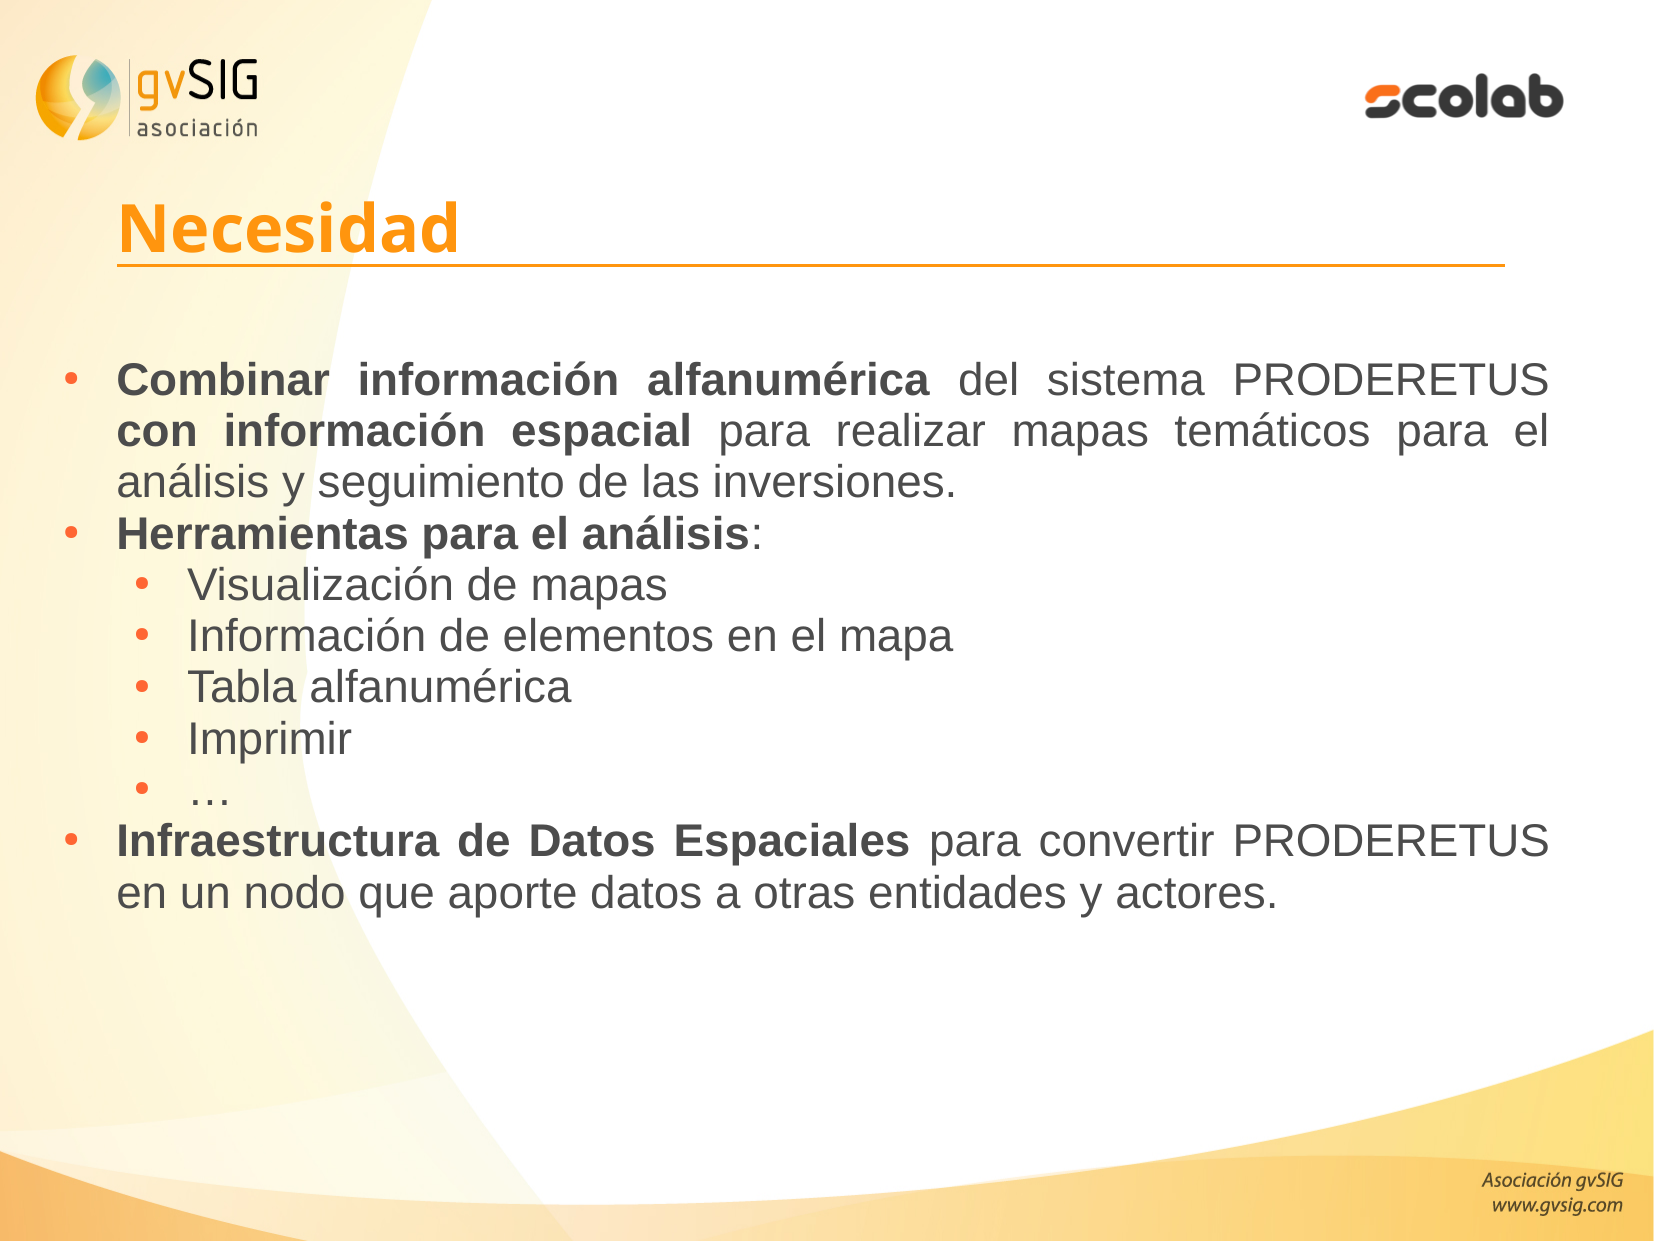

# Necesidad
Combinar información alfanumérica del sistema PRODERETUS con información espacial para realizar mapas temáticos para el análisis y seguimiento de las inversiones.
Herramientas para el análisis:
Visualización de mapas
Información de elementos en el mapa
Tabla alfanumérica
Imprimir
…
Infraestructura de Datos Espaciales para convertir PRODERETUS en un nodo que aporte datos a otras entidades y actores.